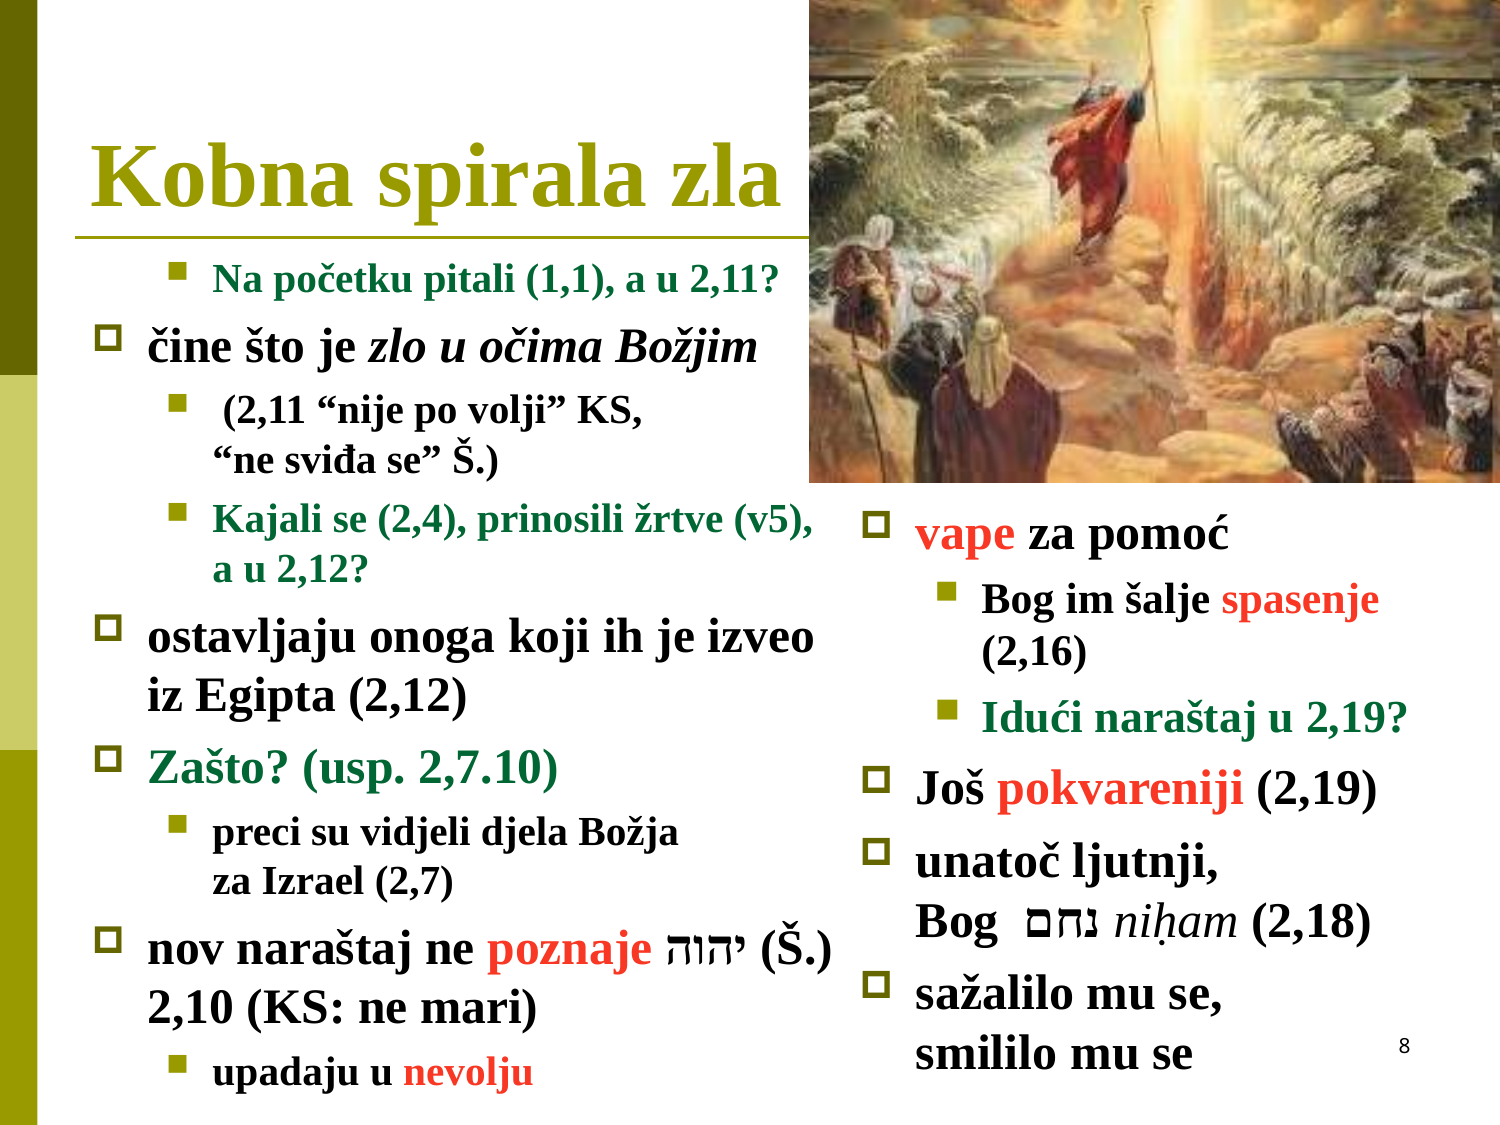

# Kobna spirala zla
Na početku pitali (1,1), a u 2,11?
čine što je zlo u očima Božjim
 (2,11 “nije po volji” KS,
“ne sviđa se” Š.)
Kajali se (2,4), prinosili žrtve (v5),
a u 2,12?
ostavljaju onoga koji ih je izveo iz Egipta (2,12)
Zašto? (usp. 2,7.10)
preci su vidjeli djela Božja
za Izrael (2,7)
nov naraštaj ne poznaje יהוה (Š.) 2,10 (KS: ne mari)
upadaju u nevolju
vape za pomoć
Bog im šalje spasenje (2,16)
Idući naraštaj u 2,19?
Još pokvareniji (2,19)
unatoč ljutnji,
Bog נחם niḥam (2,18)
sažalilo mu se,
smililo mu se